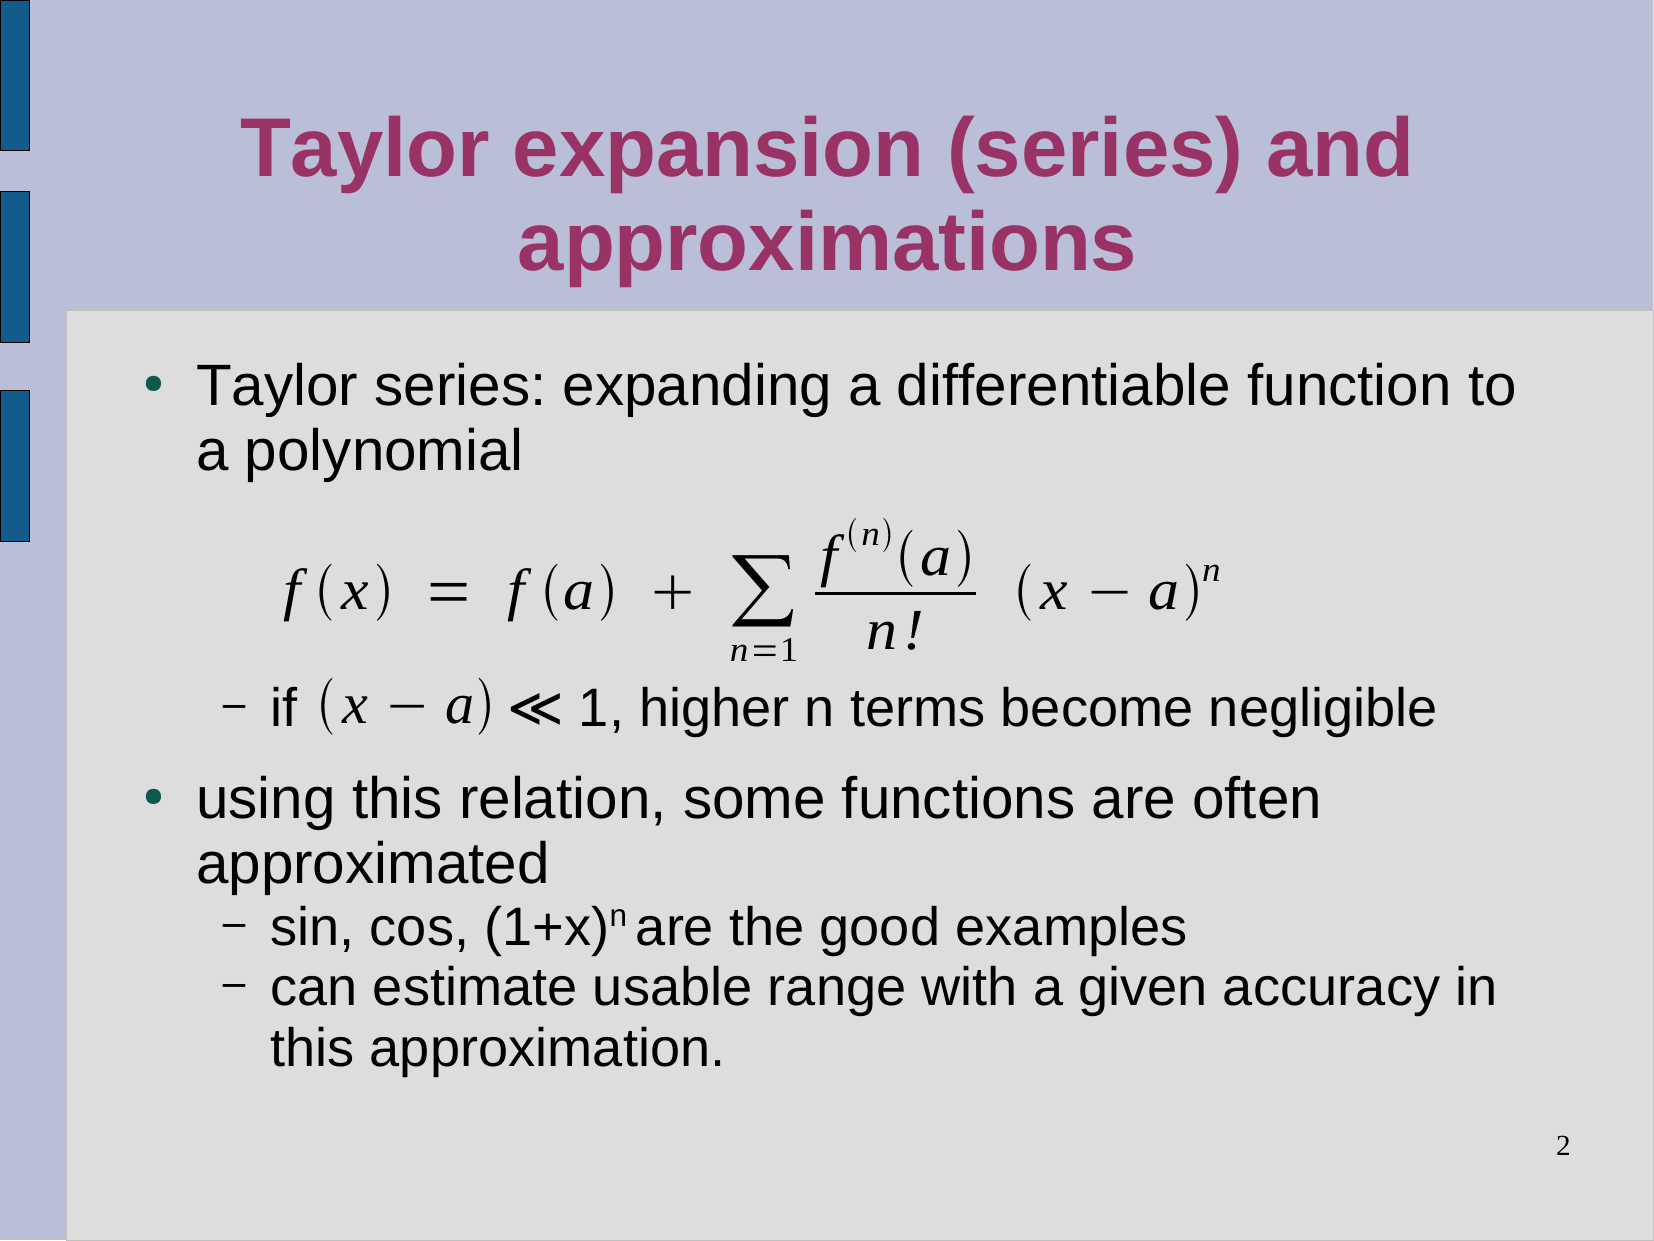

# Taylor expansion (series) and approximations
Taylor series: expanding a differentiable function to a polynomial
if ≪ 1, higher n terms become negligible
using this relation, some functions are often approximated
sin, cos, (1+x)n are the good examples
can estimate usable range with a given accuracy in this approximation.
2
sin  ~  while